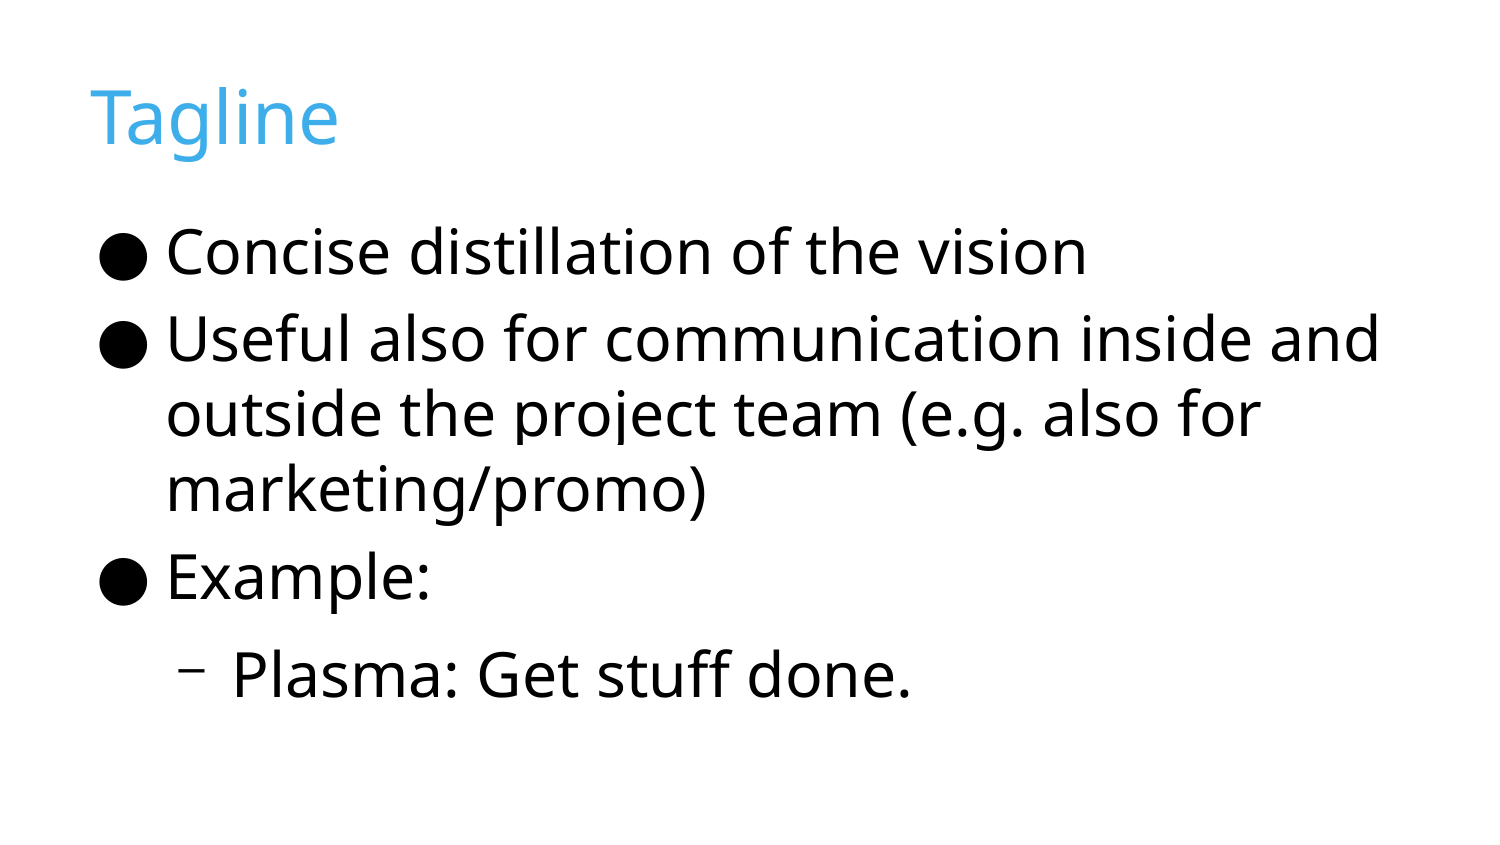

# Tagline
Concise distillation of the vision
Useful also for communication inside and outside the project team (e.g. also for marketing/promo)
Example:
Plasma: Get stuff done.